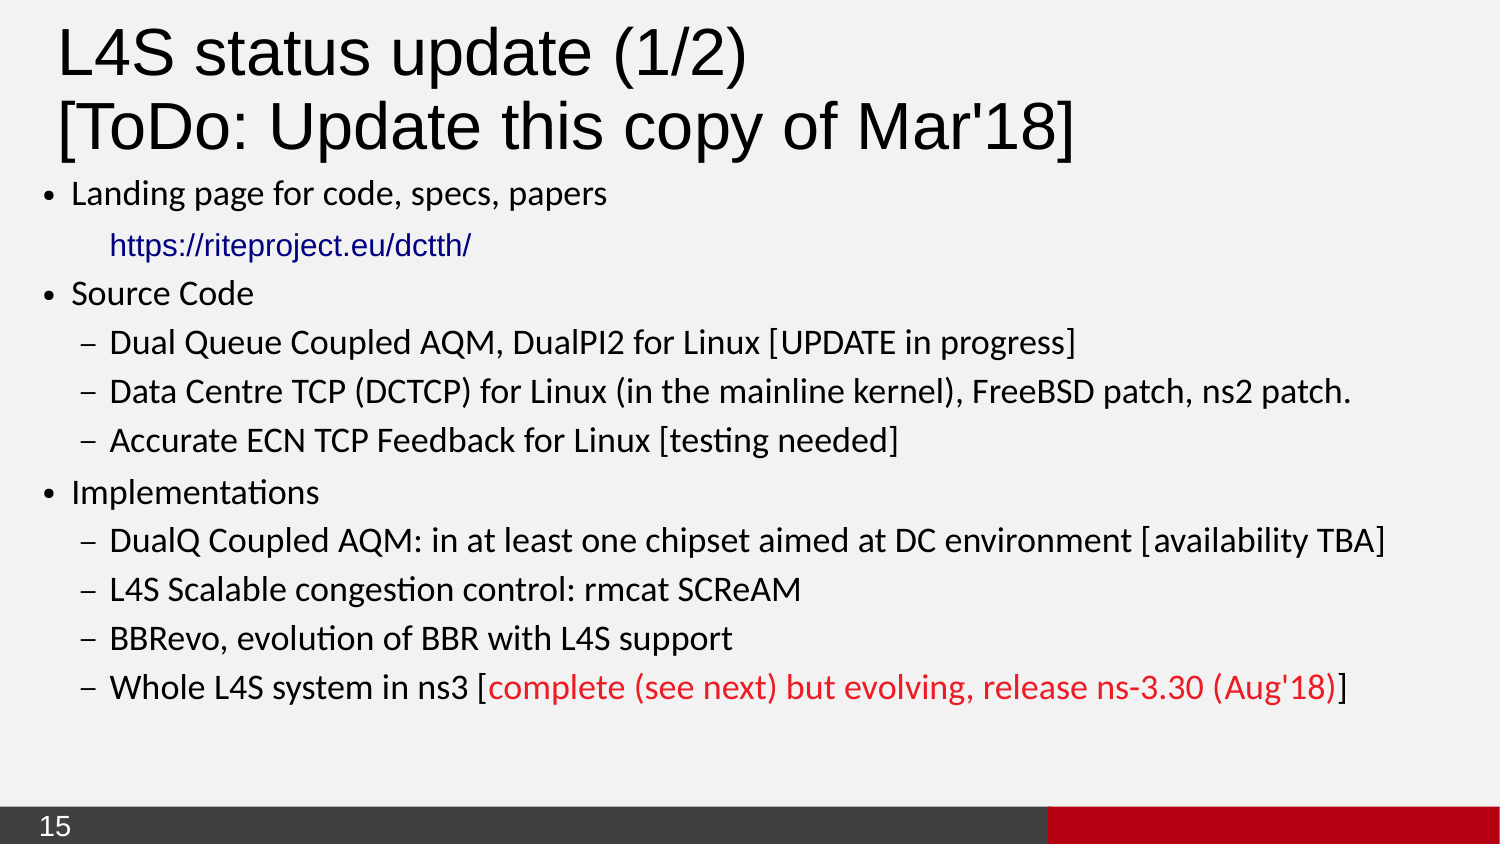

# L4S status update (1/2) [ToDo: Update this copy of Mar'18]
Landing page for code, specs, papers
https://riteproject.eu/dctth/
Source Code
Dual Queue Coupled AQM, DualPI2 for Linux [UPDATE in progress]
Data Centre TCP (DCTCP) for Linux (in the mainline kernel), FreeBSD patch, ns2 patch.
Accurate ECN TCP Feedback for Linux [testing needed]
Implementations
DualQ Coupled AQM: in at least one chipset aimed at DC environment [availability TBA]
L4S Scalable congestion control: rmcat SCReAM
BBRevo, evolution of BBR with L4S support
Whole L4S system in ns3 [complete (see next) but evolving, release ns-3.30 (Aug'18)]
15